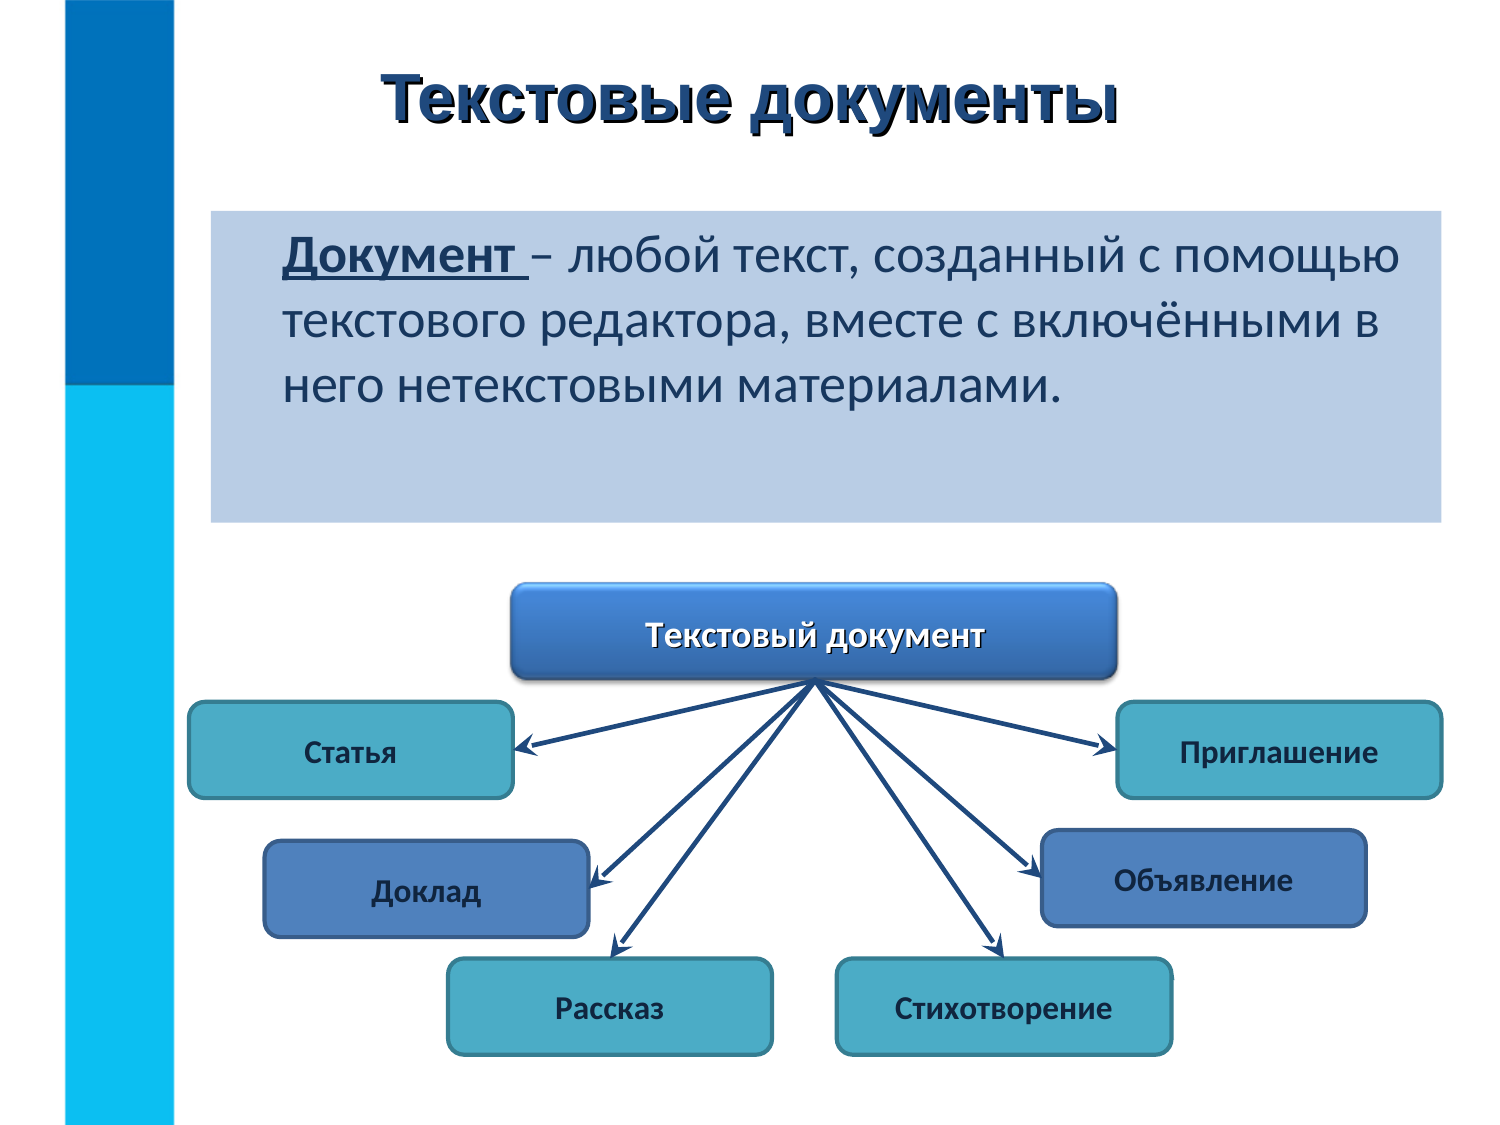

Текстовые документы
# Документ – любой текст, созданный с помощью текстового редактора, вместе с включёнными в него нетекстовыми материалами.
Текстовый документ
Статья
Приглашение
Объявление
Доклад
Рассказ
Стихотворение